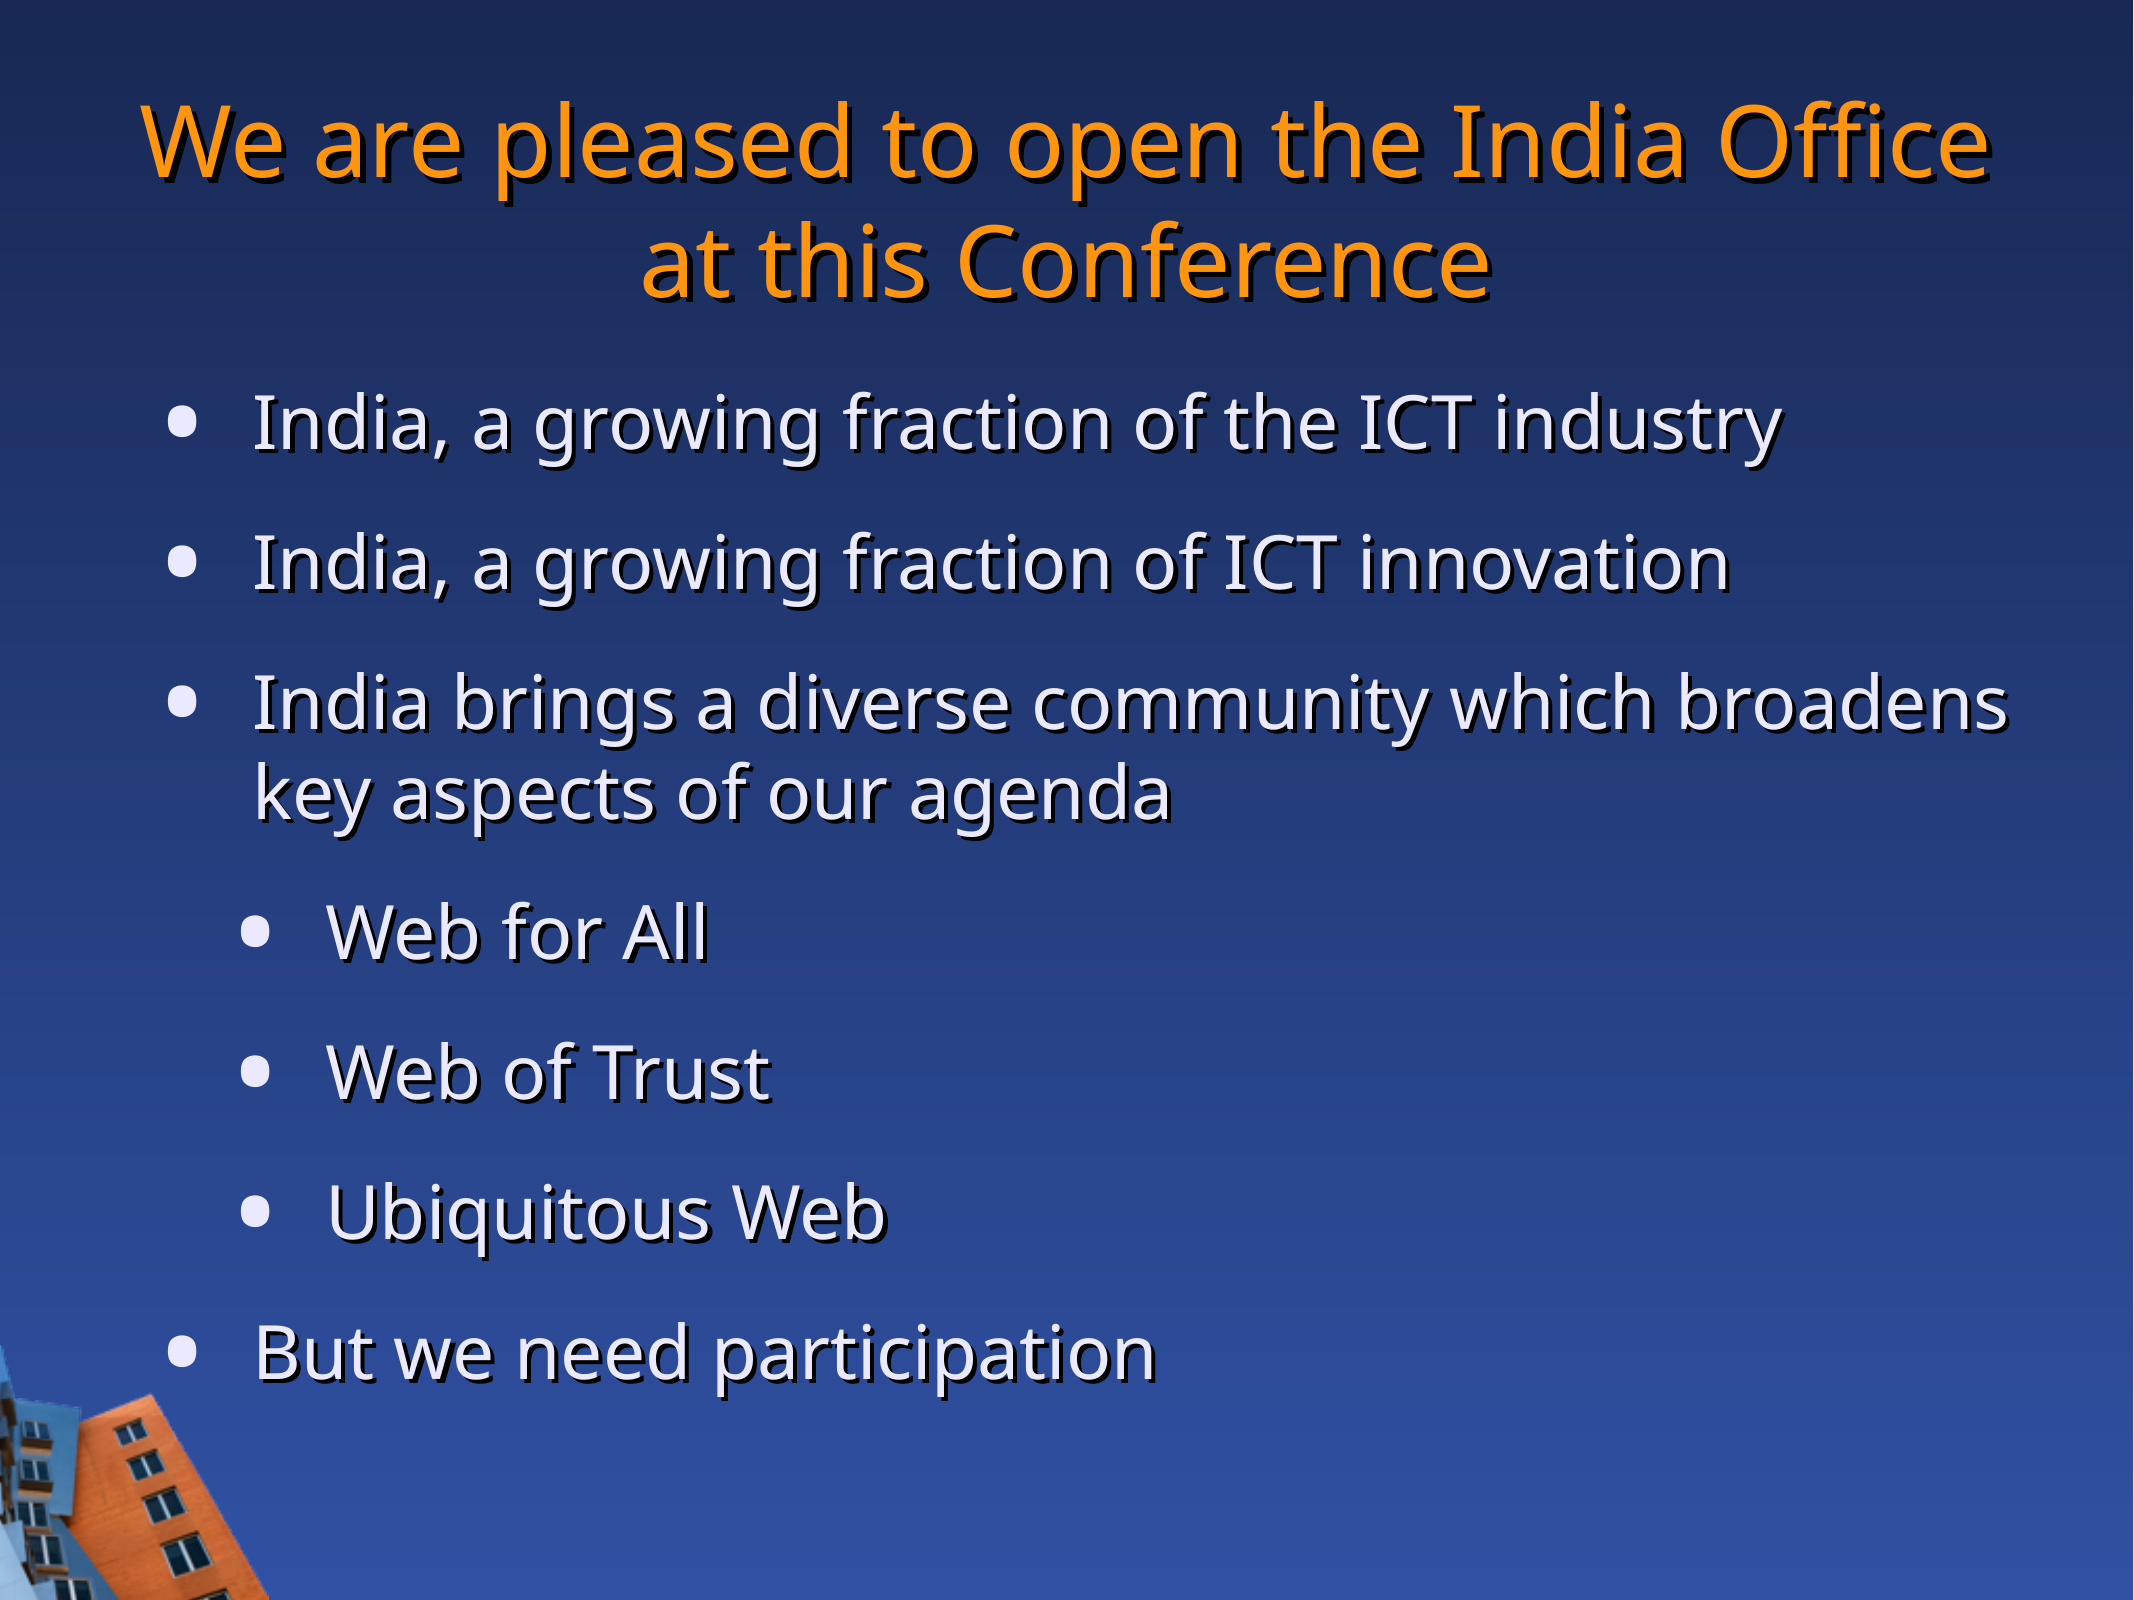

# We are pleased to open the India Office at this Conference
India, a growing fraction of the ICT industry
India, a growing fraction of ICT innovation
India brings a diverse community which broadens key aspects of our agenda
Web for All
Web of Trust
Ubiquitous Web
But we need participation